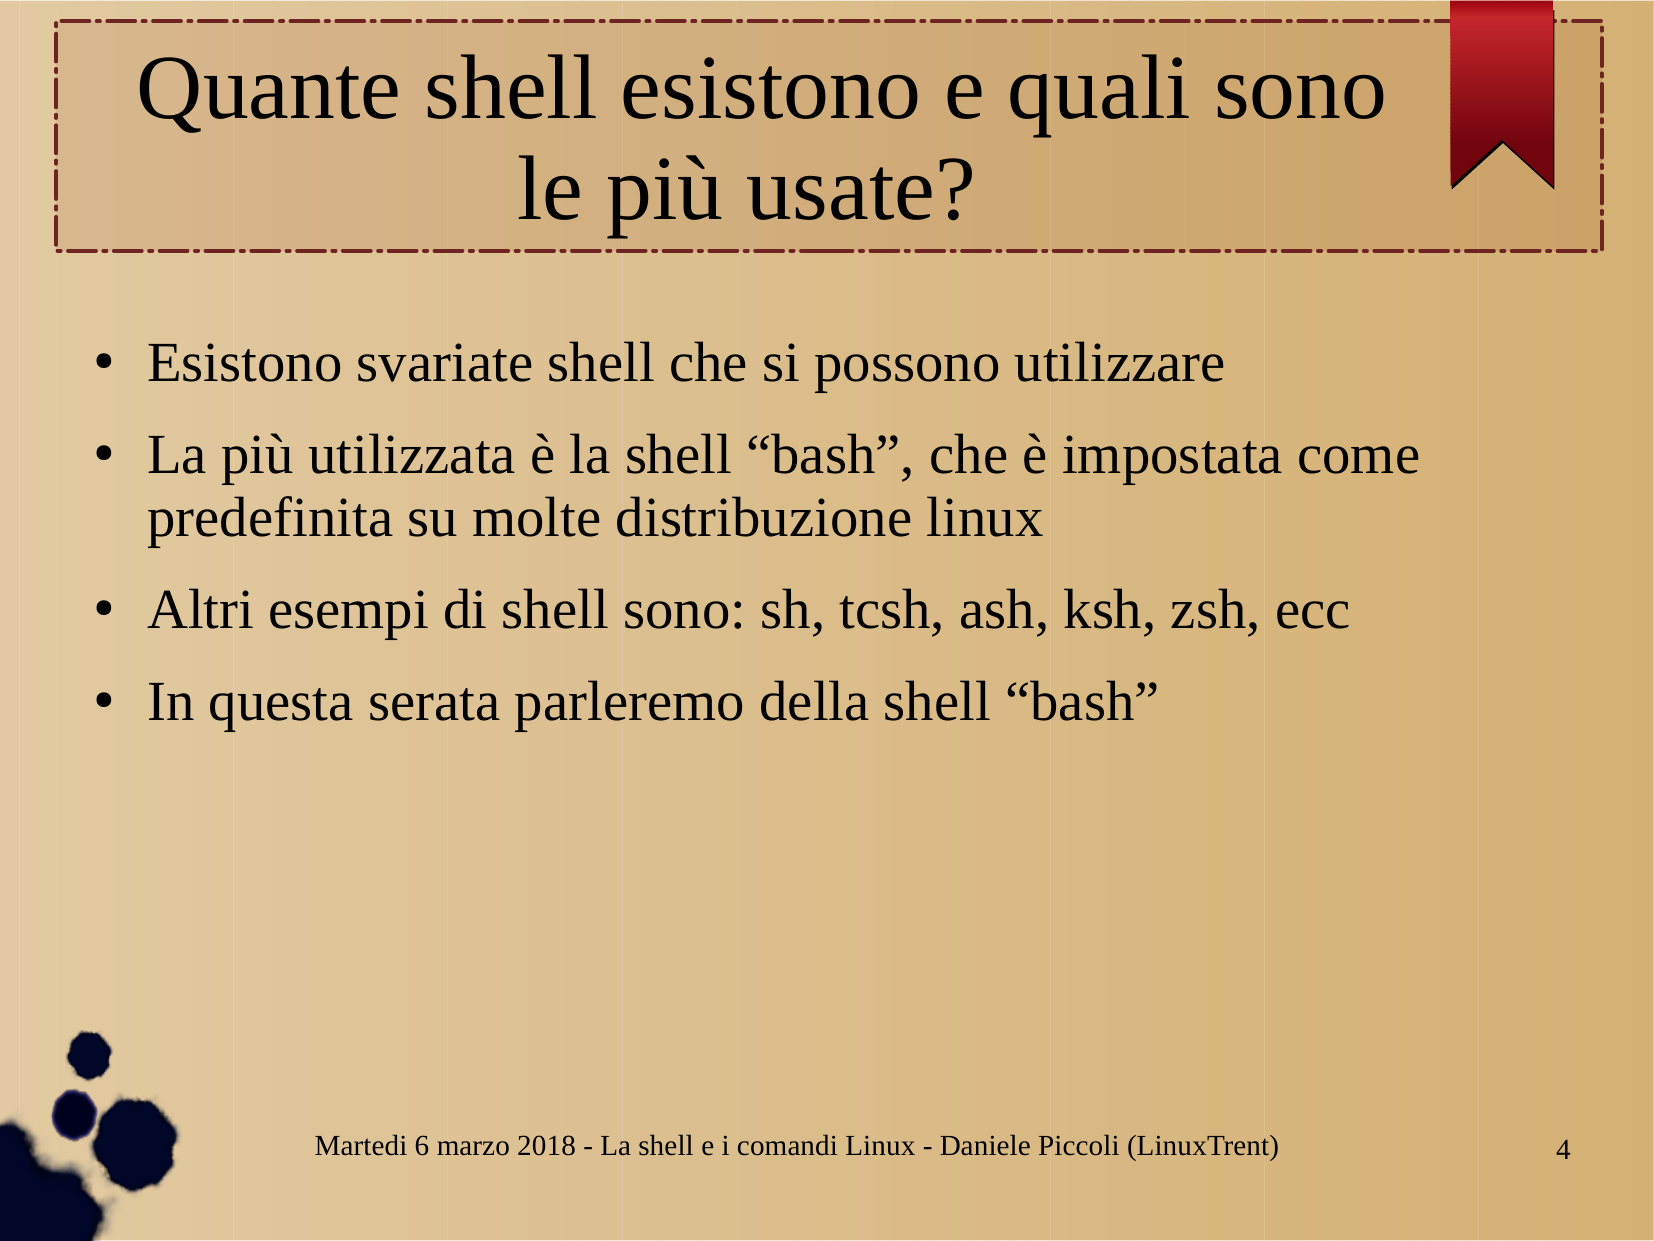

# Quante shell esistono e quali sono le più usate?
Esistono svariate shell che si possono utilizzare
La più utilizzata è la shell “bash”, che è impostata come predefinita su molte distribuzione linux
Altri esempi di shell sono: sh, tcsh, ash, ksh, zsh, ecc
In questa serata parleremo della shell “bash”
Martedi 6 marzo 2018 - La shell e i comandi Linux - Daniele Piccoli (LinuxTrent)
4